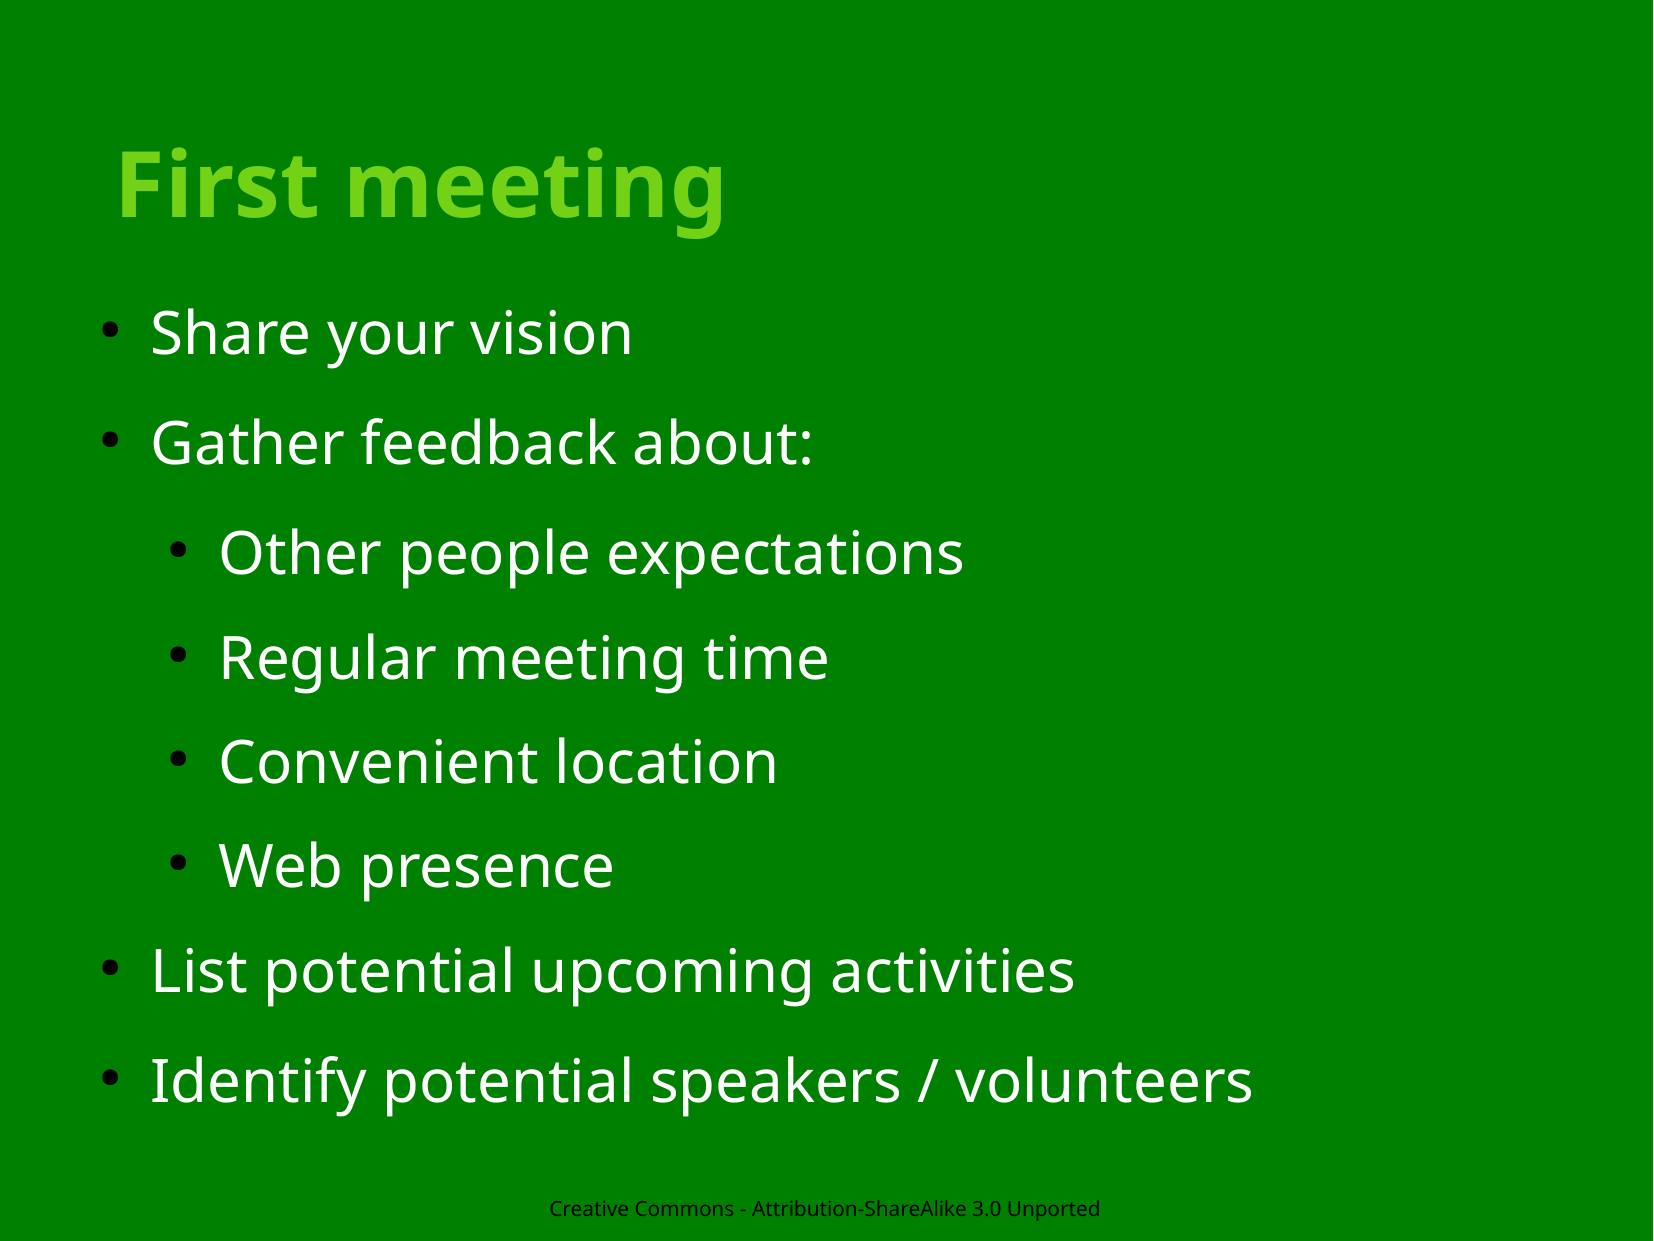

# First meeting
Share your vision
Gather feedback about:
Other people expectations
Regular meeting time
Convenient location
Web presence
List potential upcoming activities
Identify potential speakers / volunteers